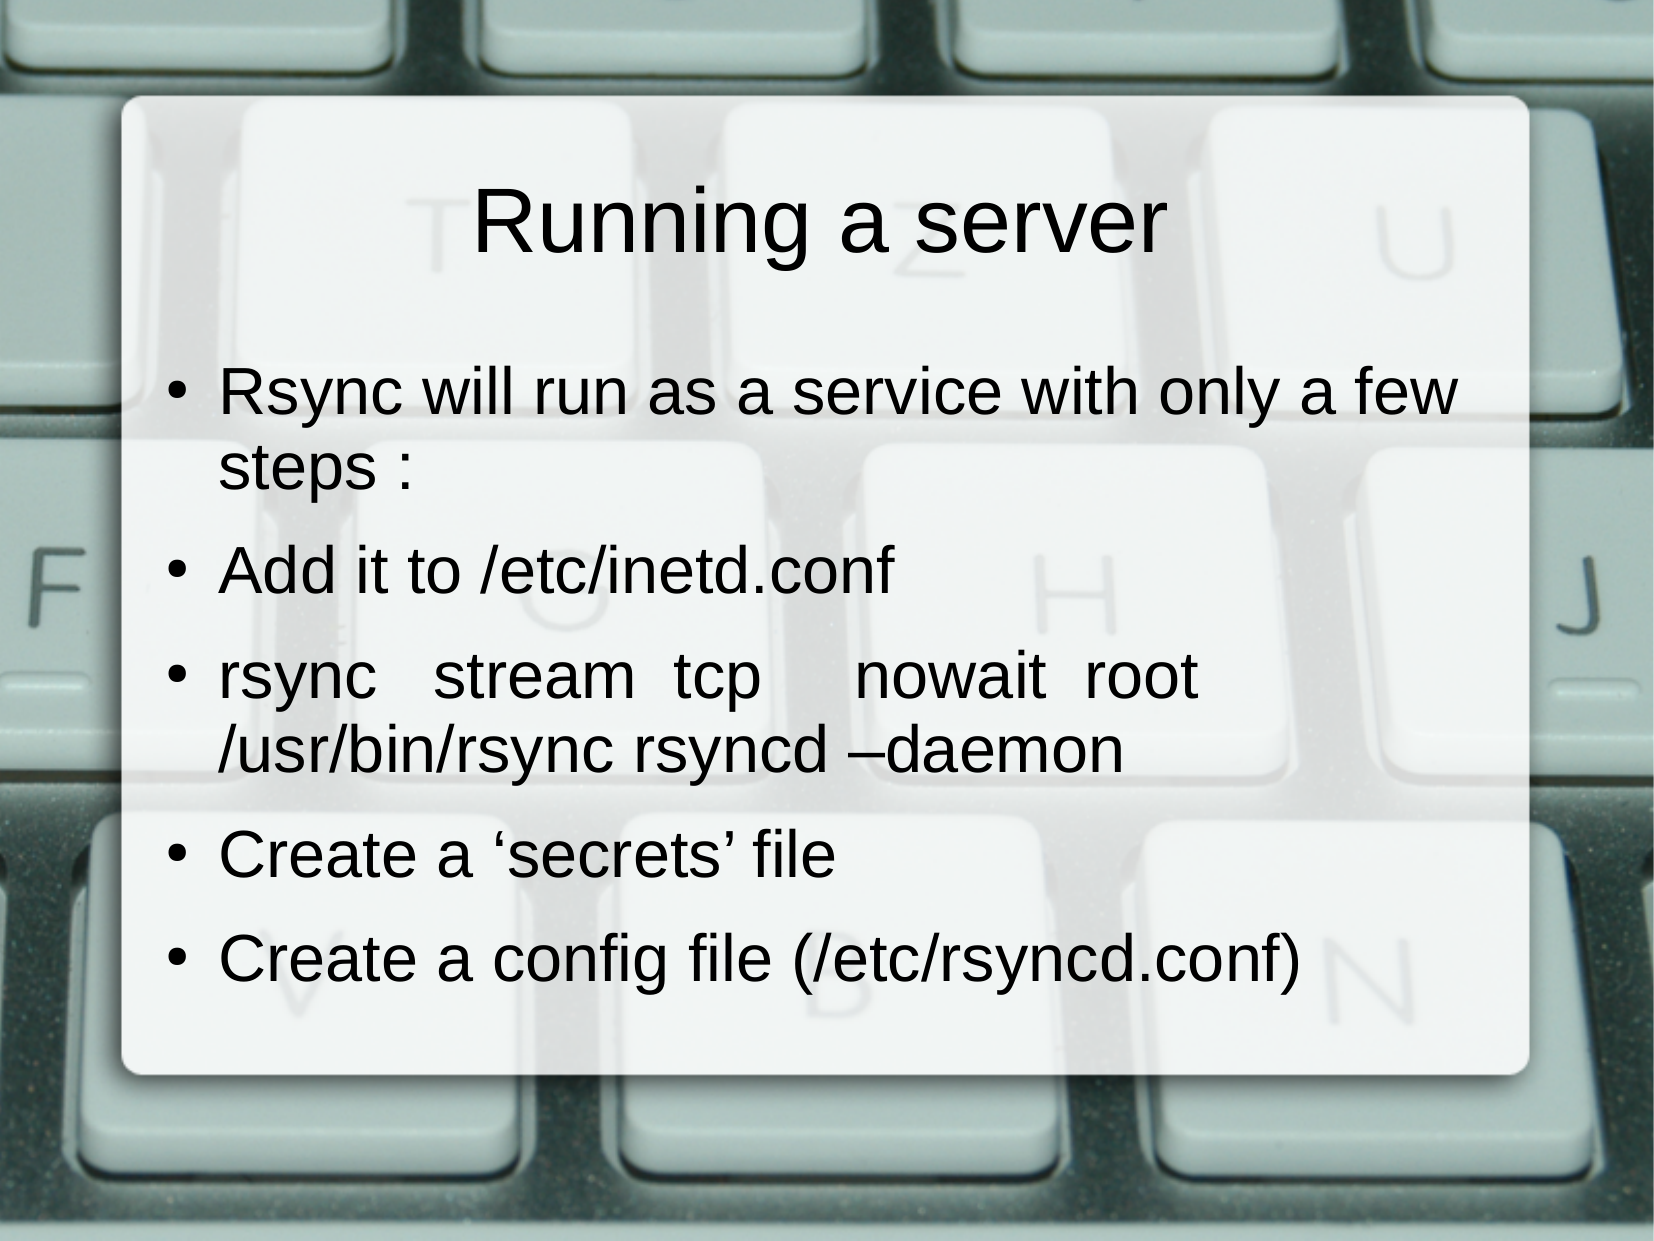

# Running a server
Rsync will run as a service with only a few steps :
Add it to /etc/inetd.conf
rsync stream tcp nowait root /usr/bin/rsync rsyncd –daemon
Create a ‘secrets’ file
Create a config file (/etc/rsyncd.conf)